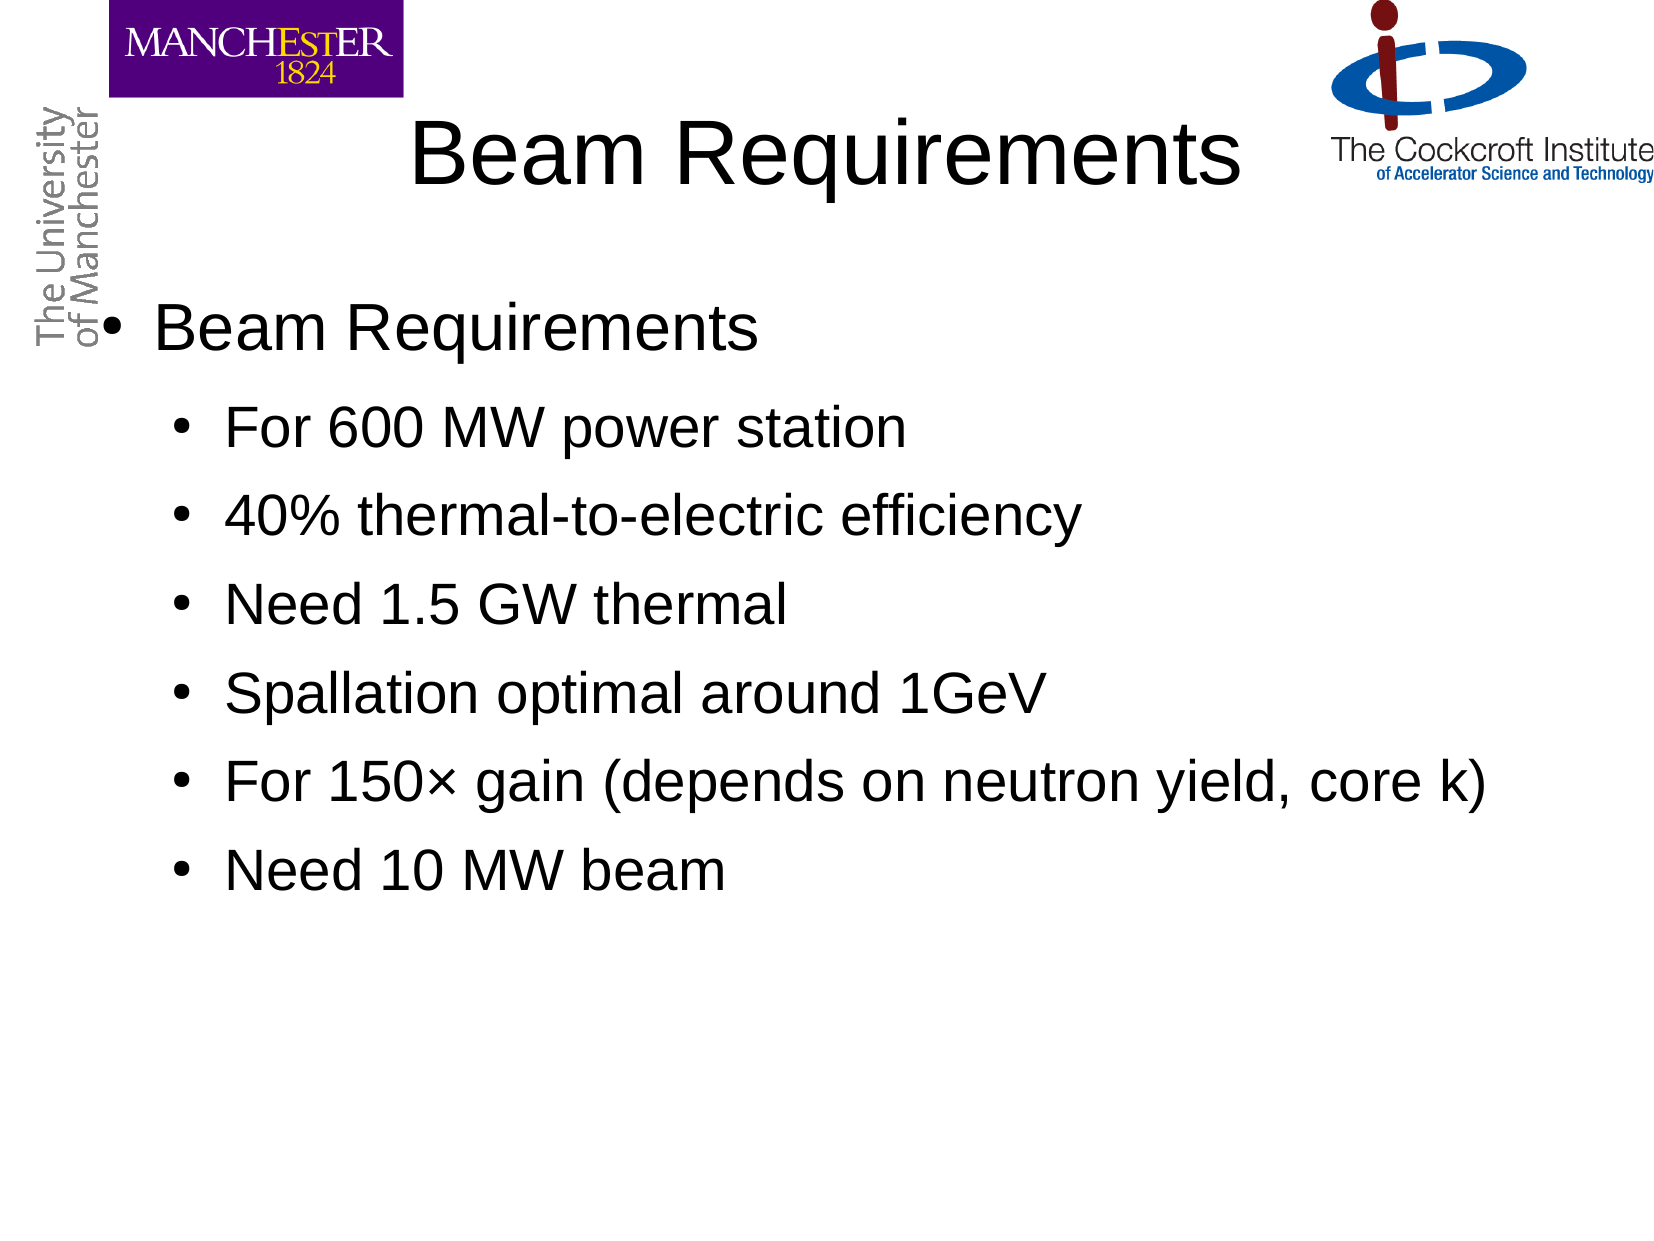

# Beam Requirements
Beam Requirements
For 600 MW power station
40% thermal-to-electric efficiency
Need 1.5 GW thermal
Spallation optimal around 1GeV
For 150× gain (depends on neutron yield, core k)
Need 10 MW beam